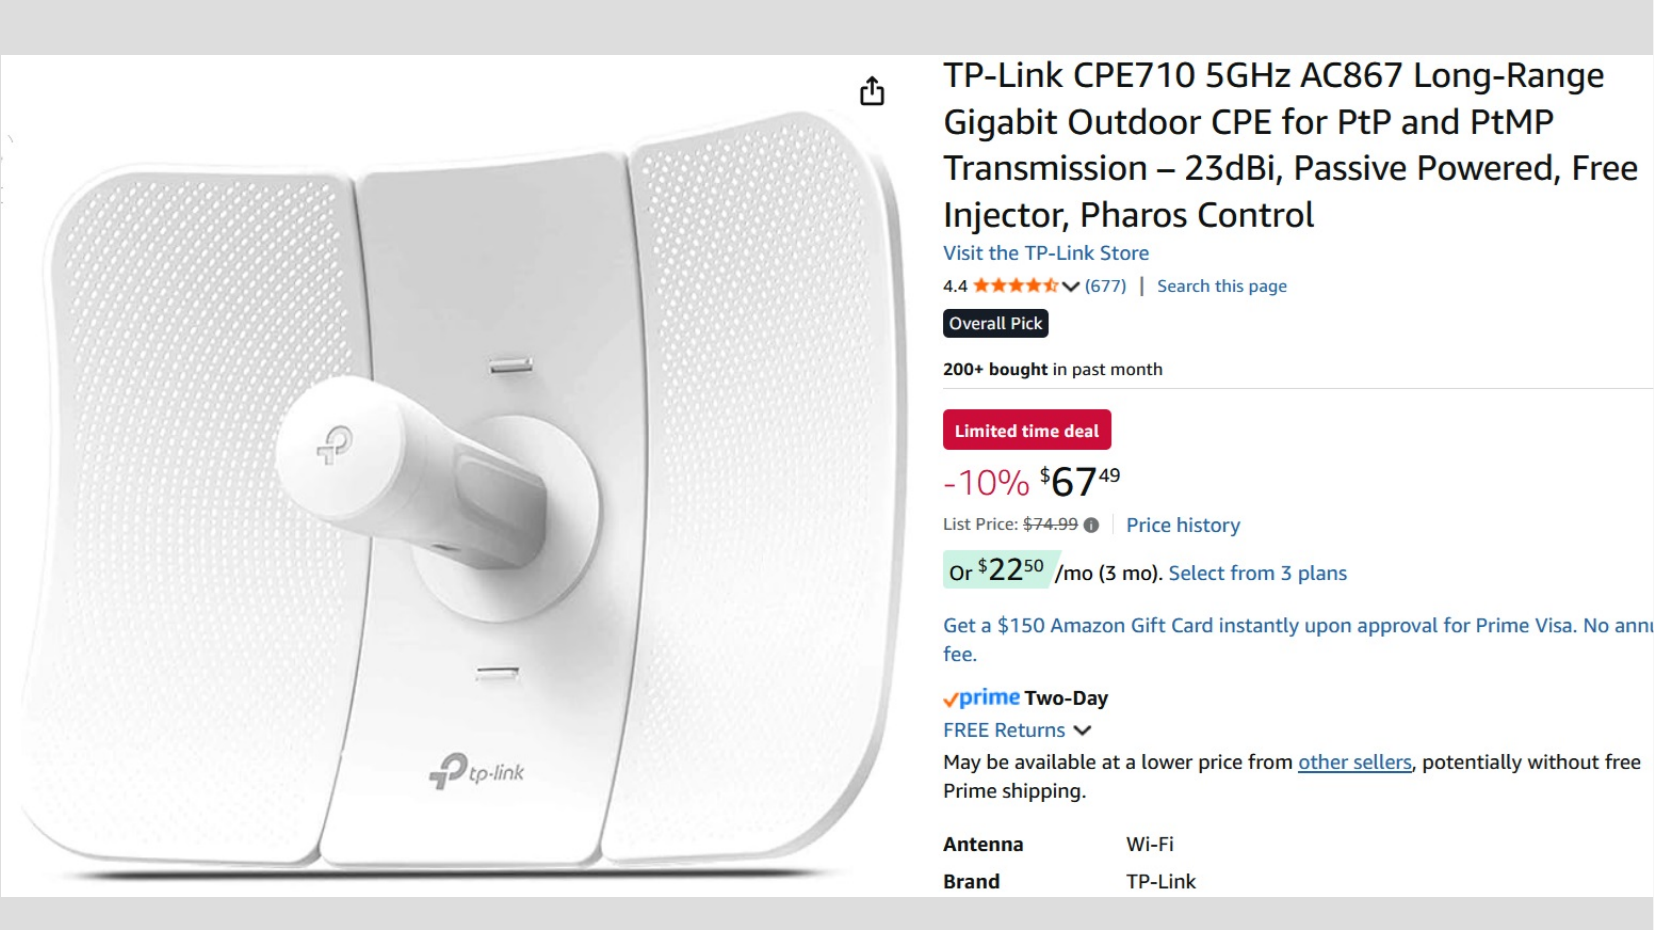

# Dona Ana County ARES
AREDN Hardware